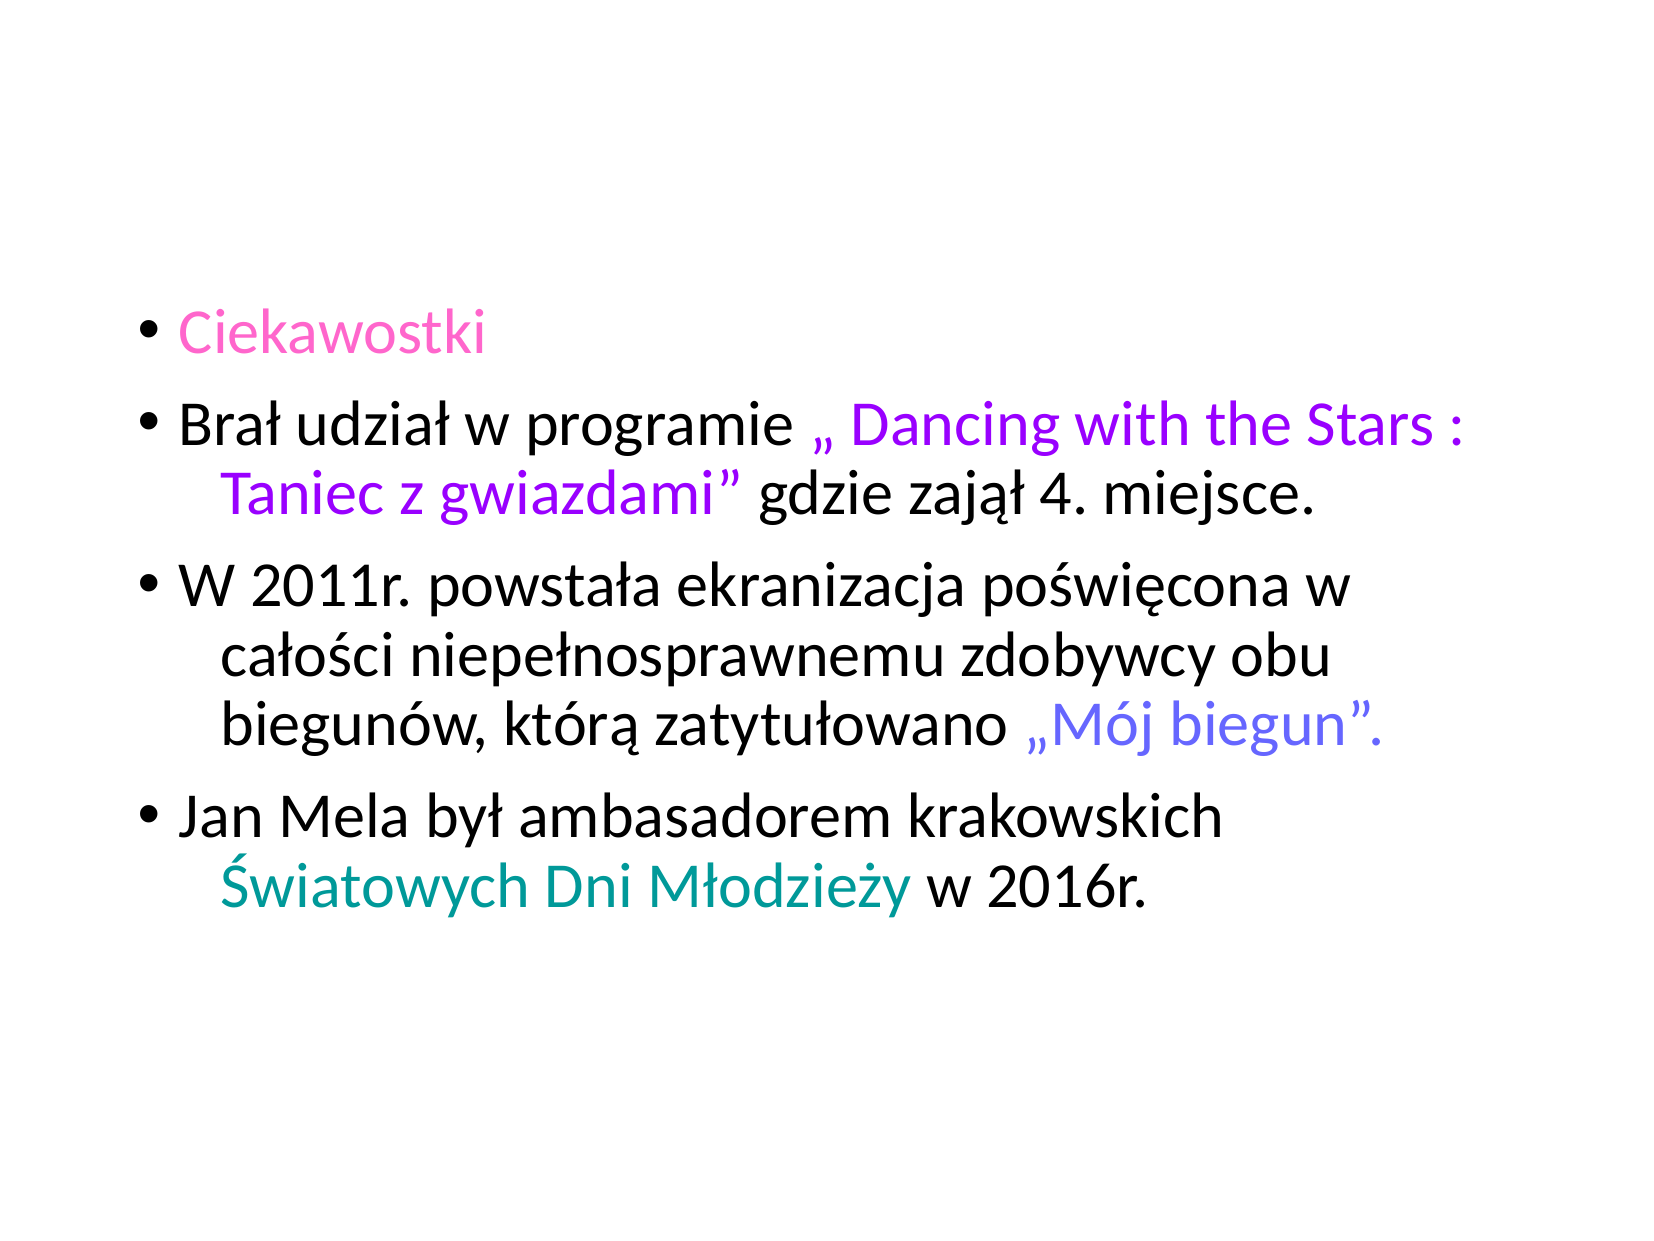

# Ciekawostki
Brał udział w programie „ Dancing with the Stars : Taniec z gwiazdami” gdzie zajął 4. miejsce.
W 2011r. powstała ekranizacja poświęcona w całości niepełnosprawnemu zdobywcy obu biegunów, którą zatytułowano „Mój biegun”.
Jan Mela był ambasadorem krakowskich Światowych Dni Młodzieży w 2016r.